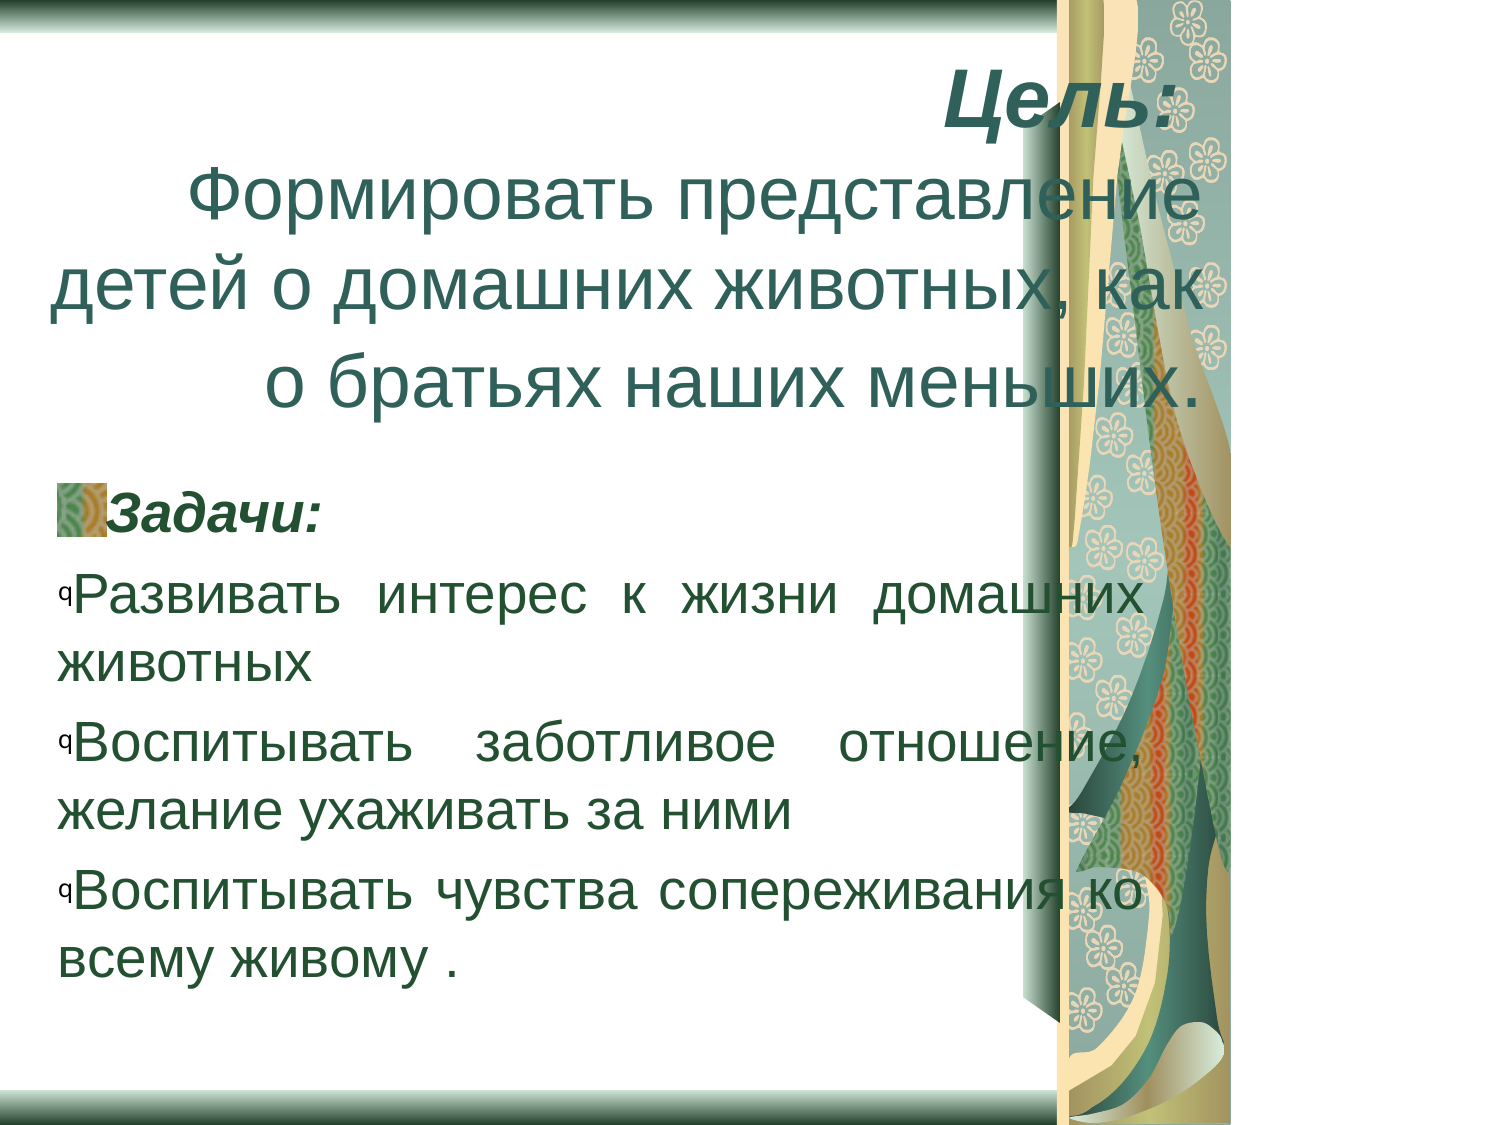

Цель:
Формировать представление детей о домашних животных, как о братьях наших меньших.
# Задачи:
Развивать интерес к жизни домашних животных
Воспитывать заботливое отношение, желание ухаживать за ними
Воспитывать чувства сопереживания ко всему живому .